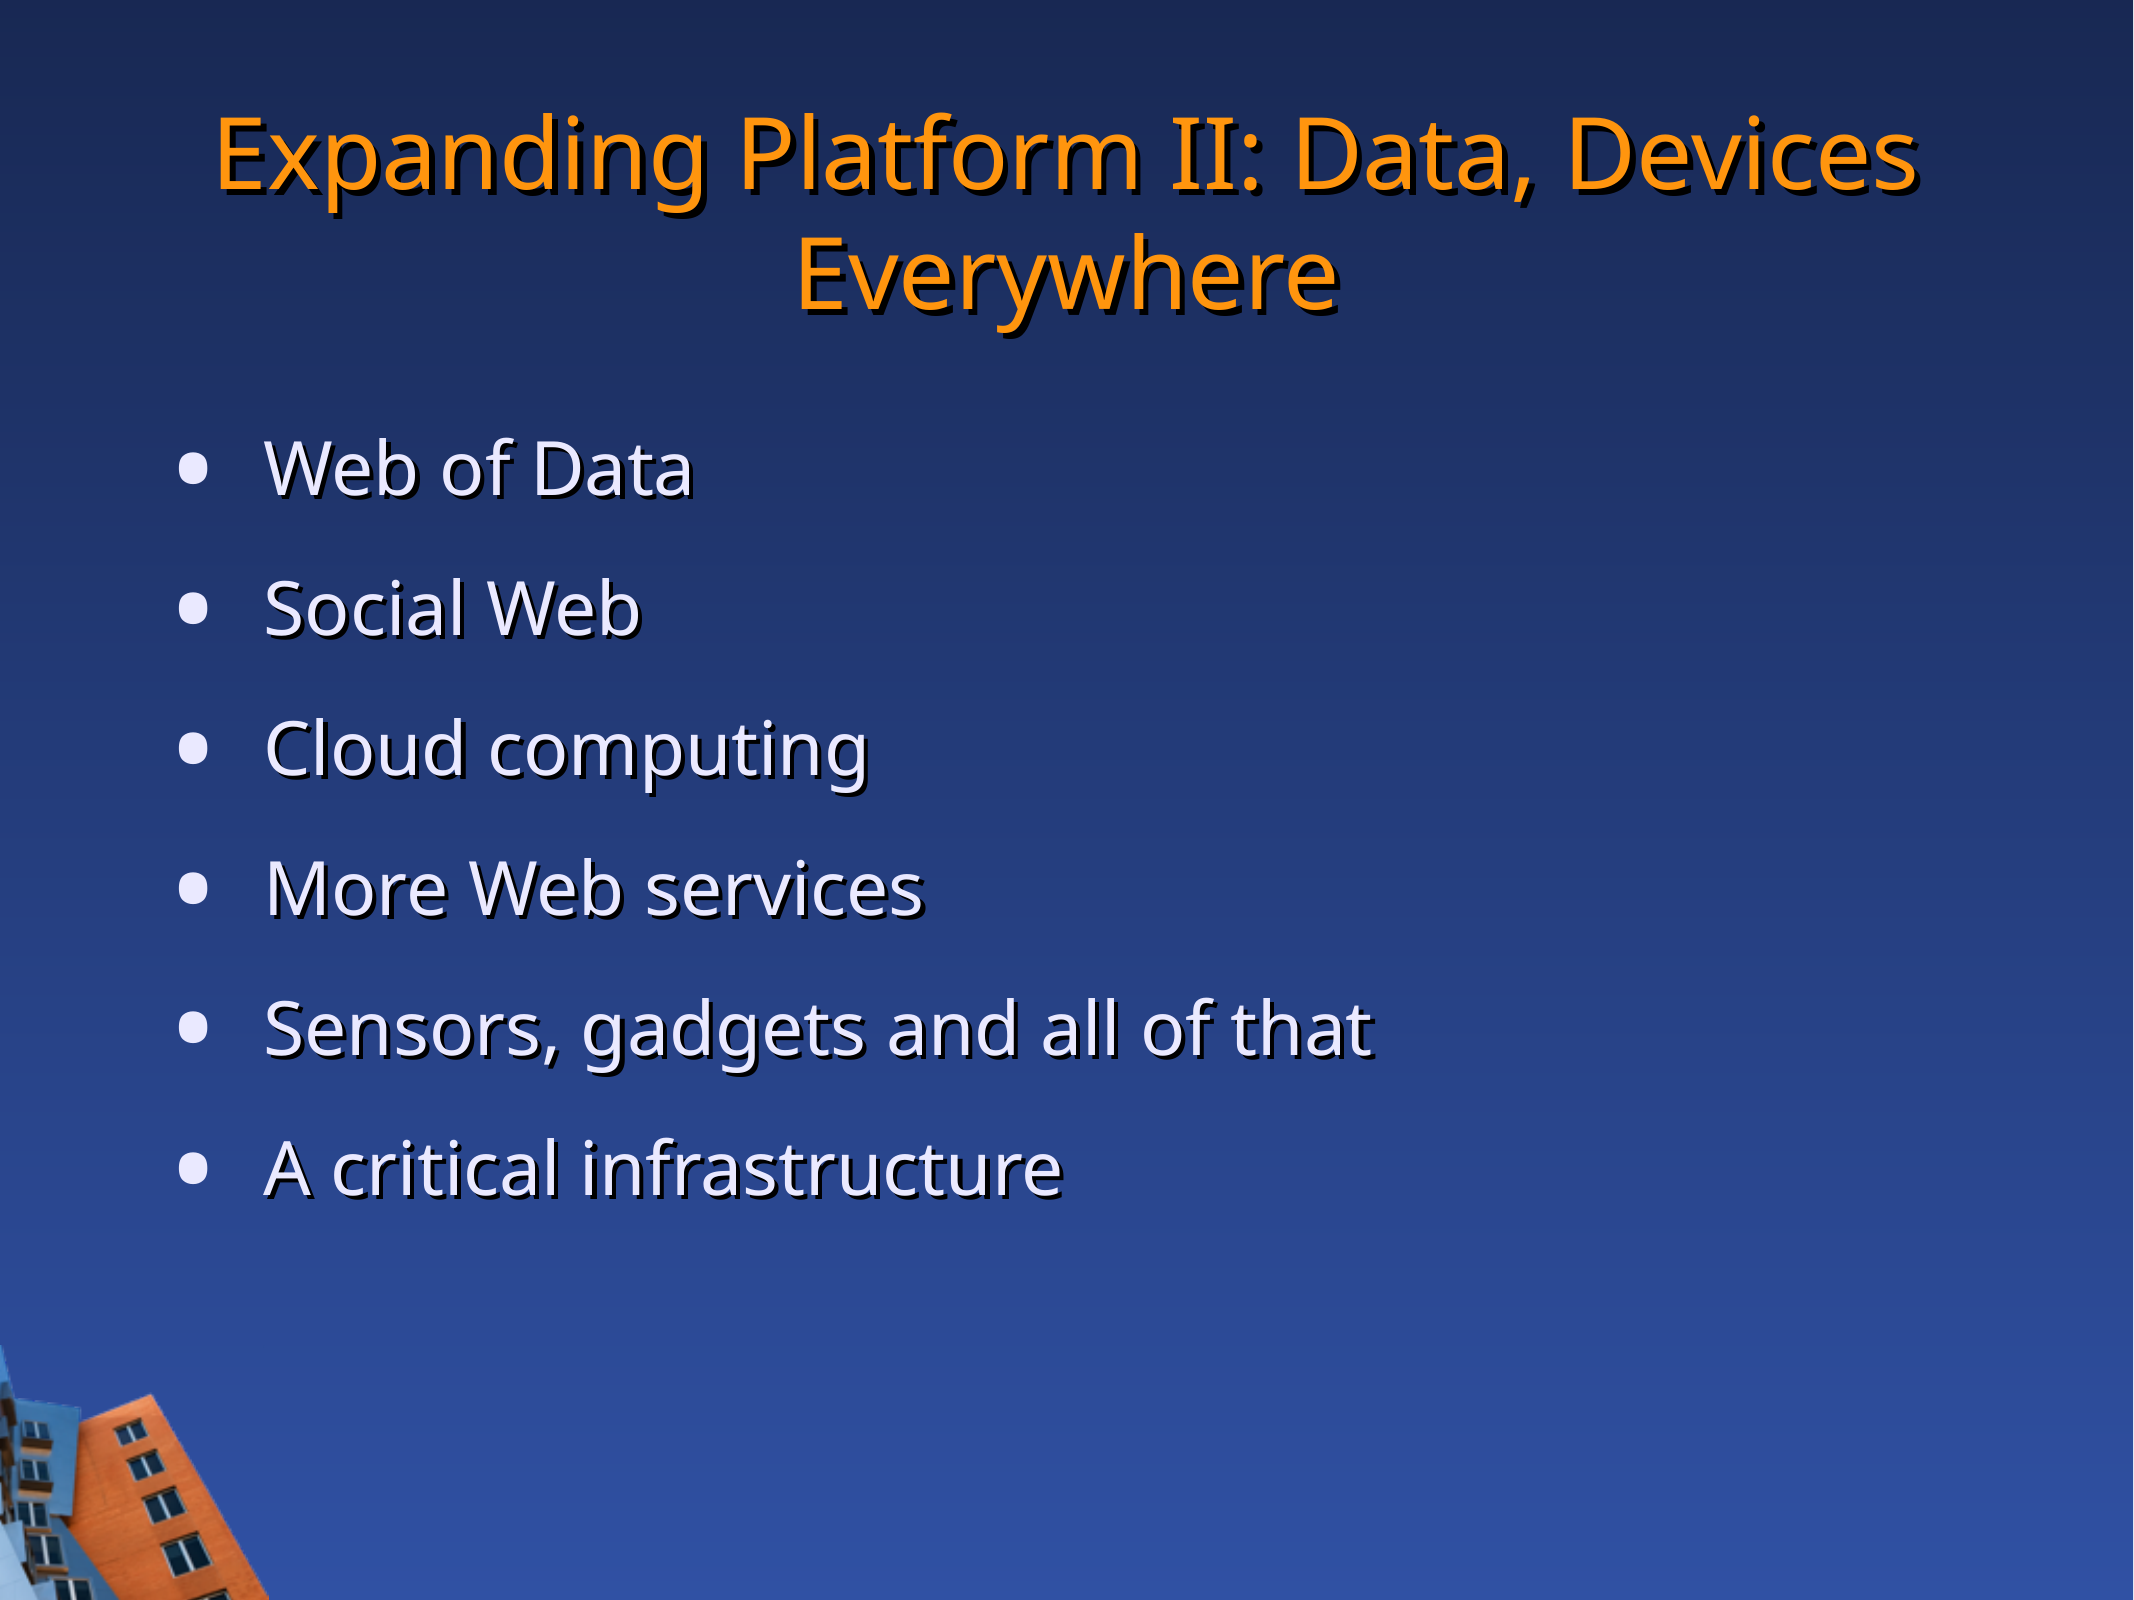

# Expanding Platform II: Data, Devices Everywhere
Web of Data
Social Web
Cloud computing
More Web services
Sensors, gadgets and all of that
A critical infrastructure